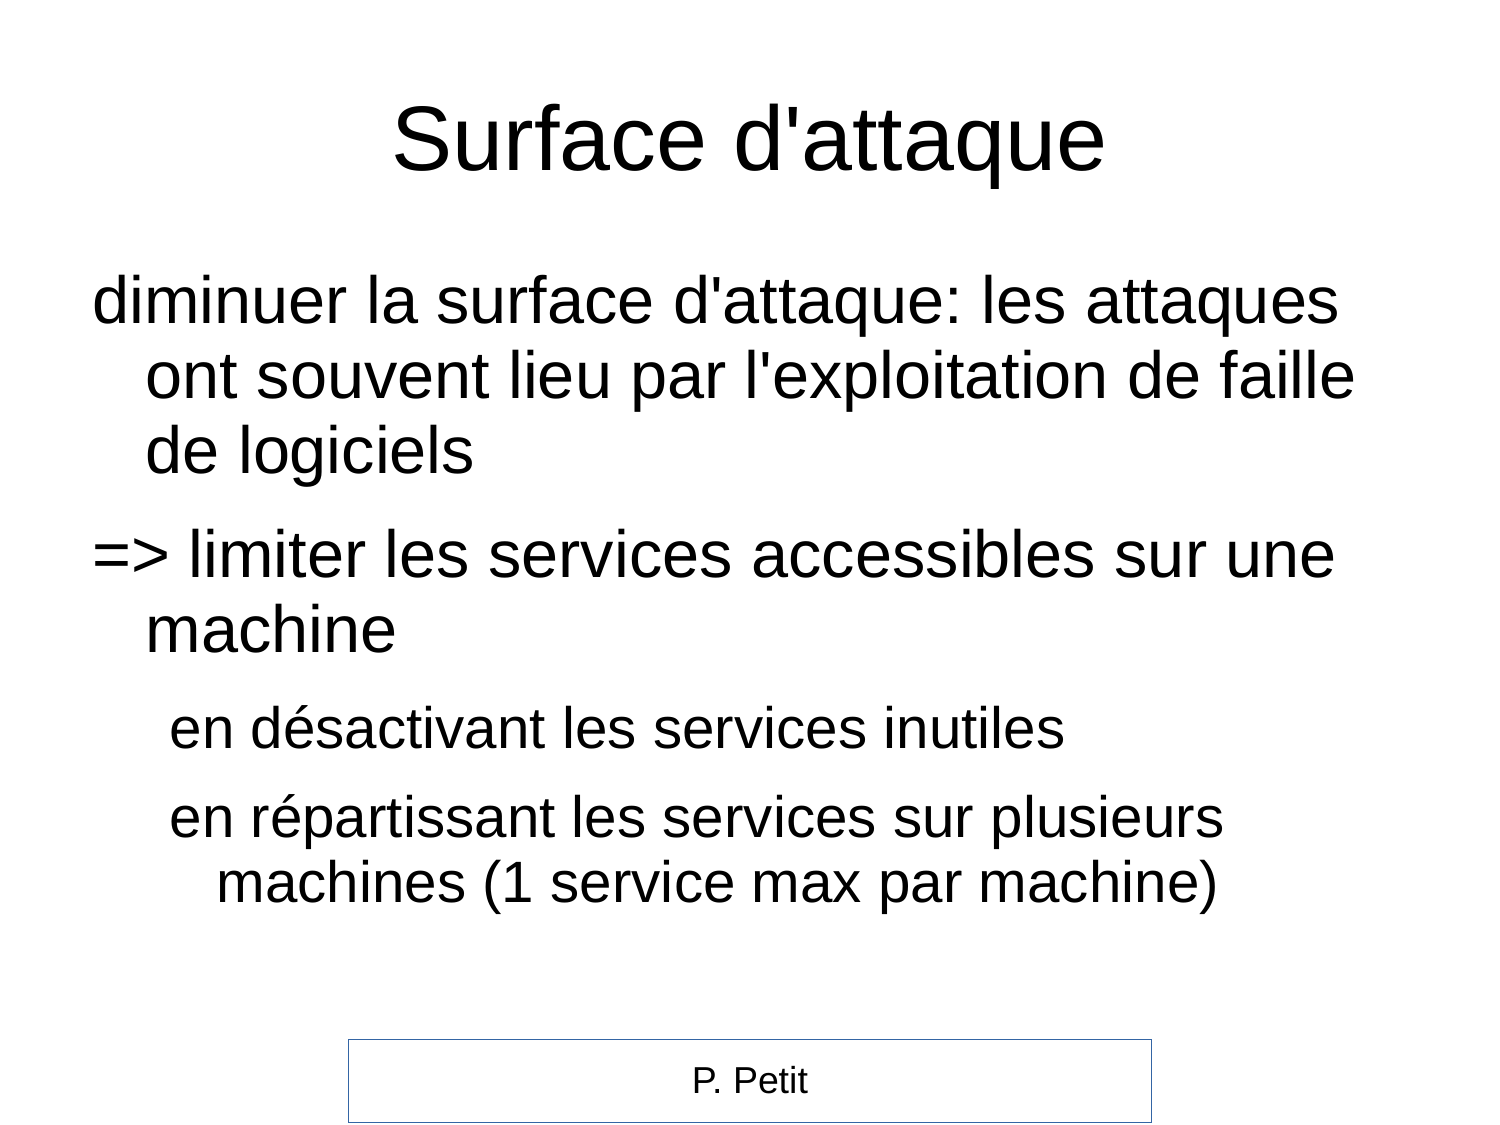

# Surface d'attaque
diminuer la surface d'attaque: les attaques ont souvent lieu par l'exploitation de faille de logiciels
=> limiter les services accessibles sur une machine
en désactivant les services inutiles
en répartissant les services sur plusieurs machines (1 service max par machine)
P. Petit